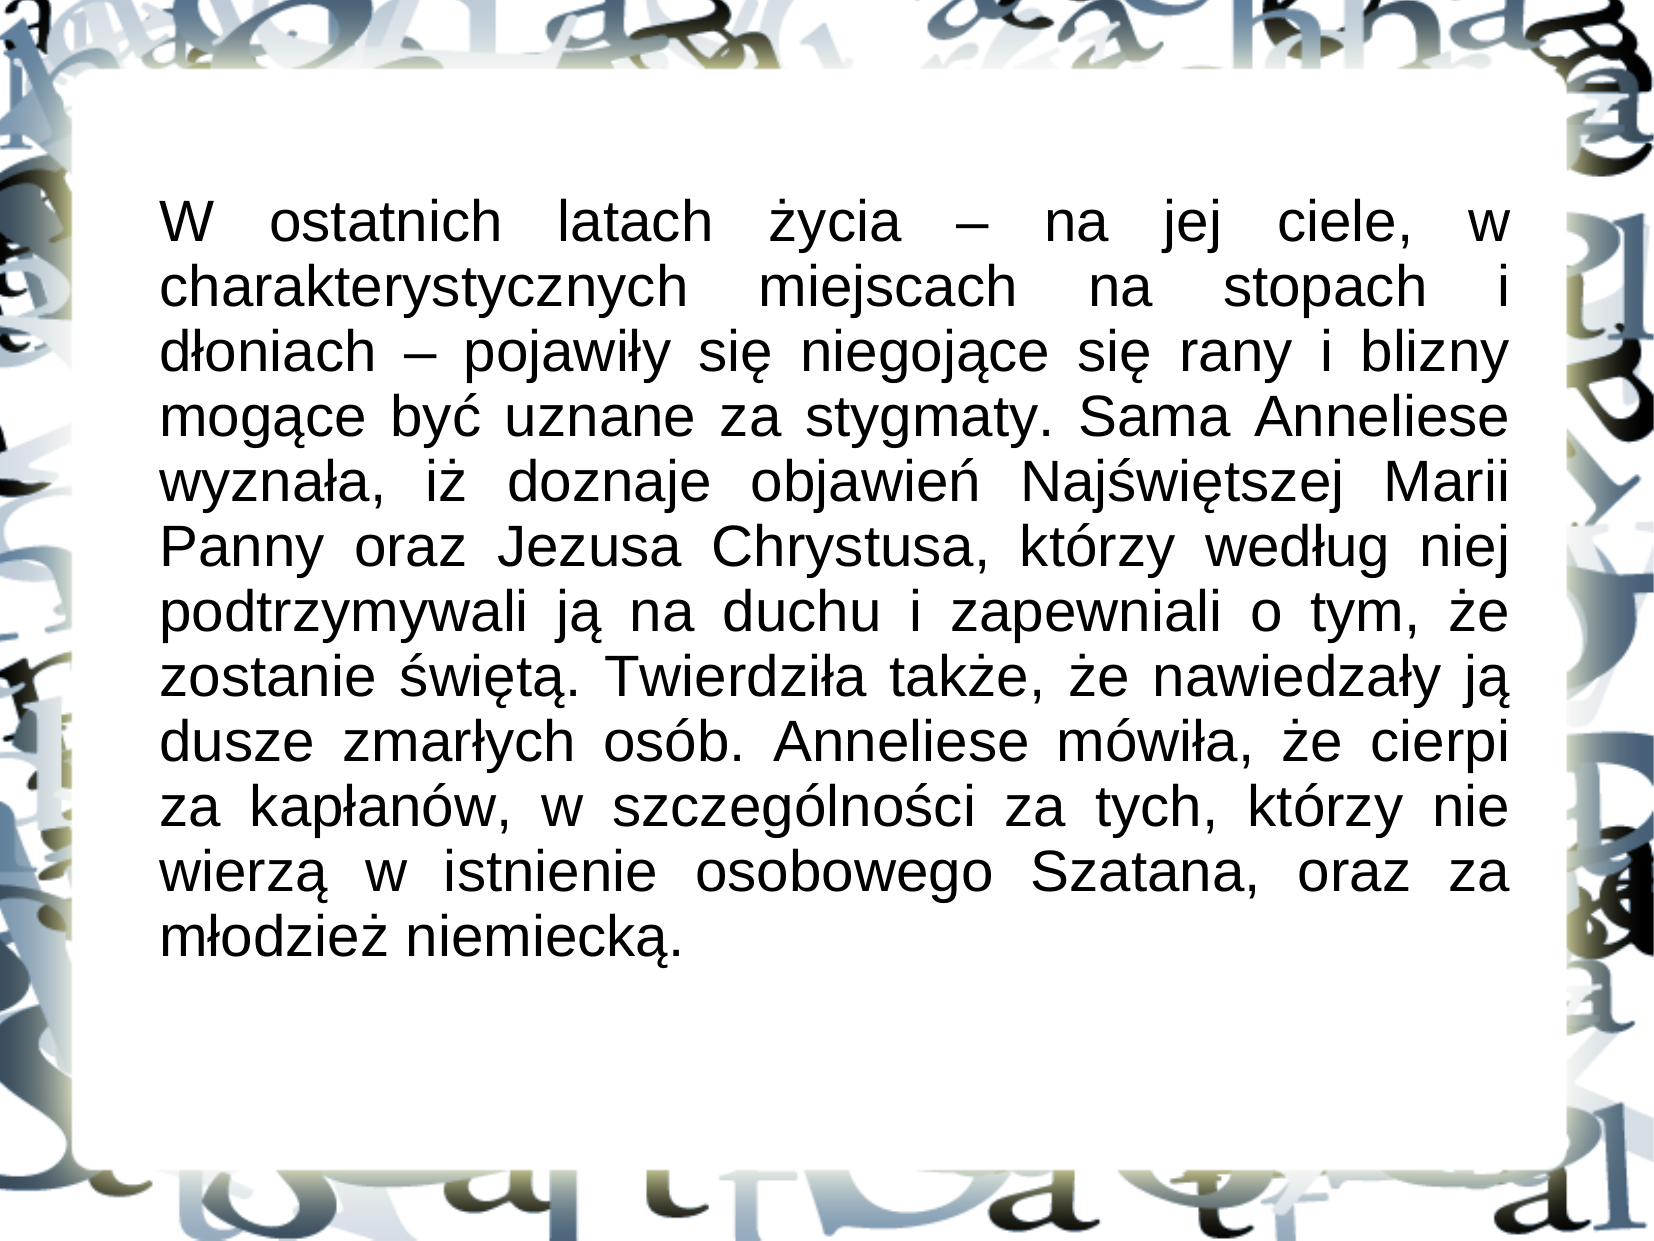

# W ostatnich latach życia – na jej ciele, w charakterystycznych miejscach na stopach i dłoniach – pojawiły się niegojące się rany i blizny mogące być uznane za stygmaty. Sama Anneliese wyznała, iż doznaje objawień Najświętszej Marii Panny oraz Jezusa Chrystusa, którzy według niej podtrzymywali ją na duchu i zapewniali o tym, że zostanie świętą. Twierdziła także, że nawiedzały ją dusze zmarłych osób. Anneliese mówiła, że cierpi za kapłanów, w szczególności za tych, którzy nie wierzą w istnienie osobowego Szatana, oraz za młodzież niemiecką.